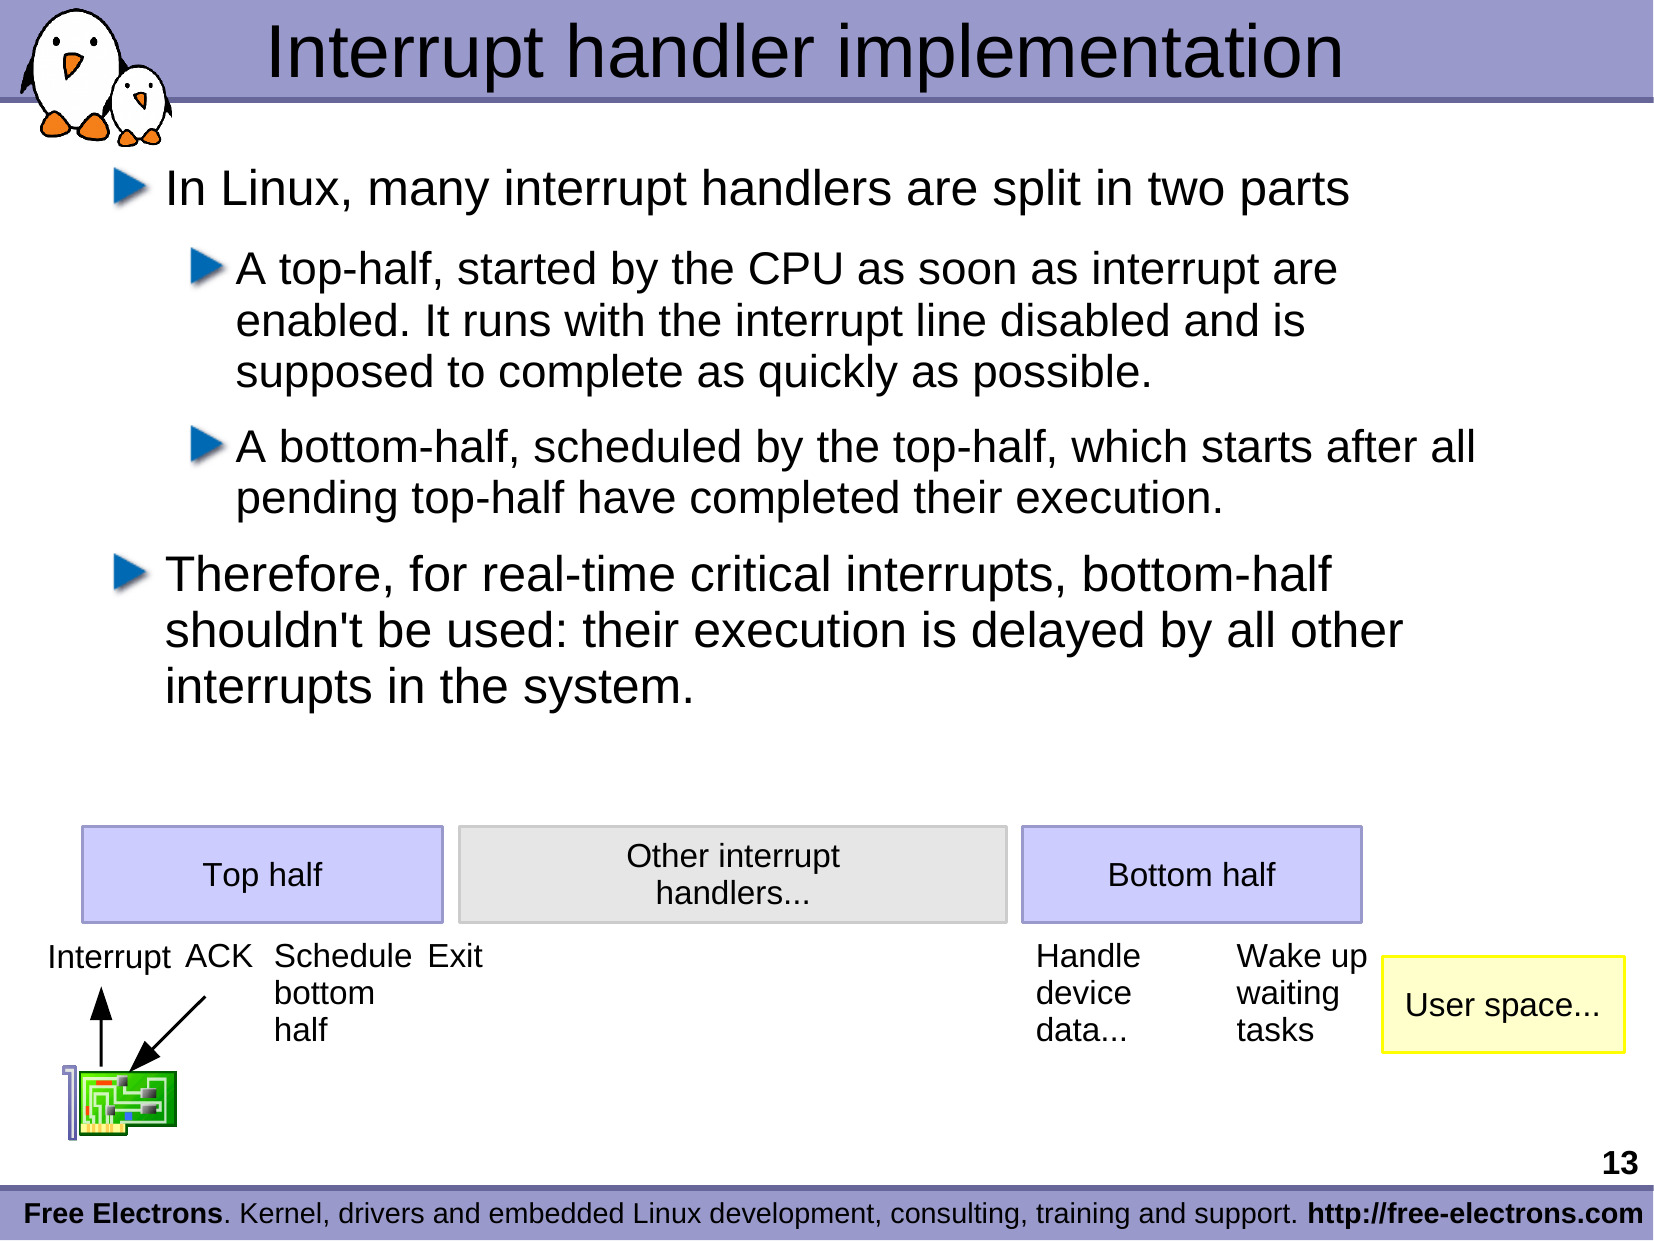

# Interrupt handler implementation
In Linux, many interrupt handlers are split in two parts
A top-half, started by the CPU as soon as interrupt are enabled. It runs with the interrupt line disabled and is supposed to complete as quickly as possible.
A bottom-half, scheduled by the top-half, which starts after all pending top-half have completed their execution.
Therefore, for real-time critical interrupts, bottom-half shouldn't be used: their execution is delayed by all other interrupts in the system.
Top half
Other interrupt
handlers...
Bottom half
ACK
Schedule
bottom
half
Exit
Handle
device
data...
Wake up
waiting
tasks
Interrupt
User space...